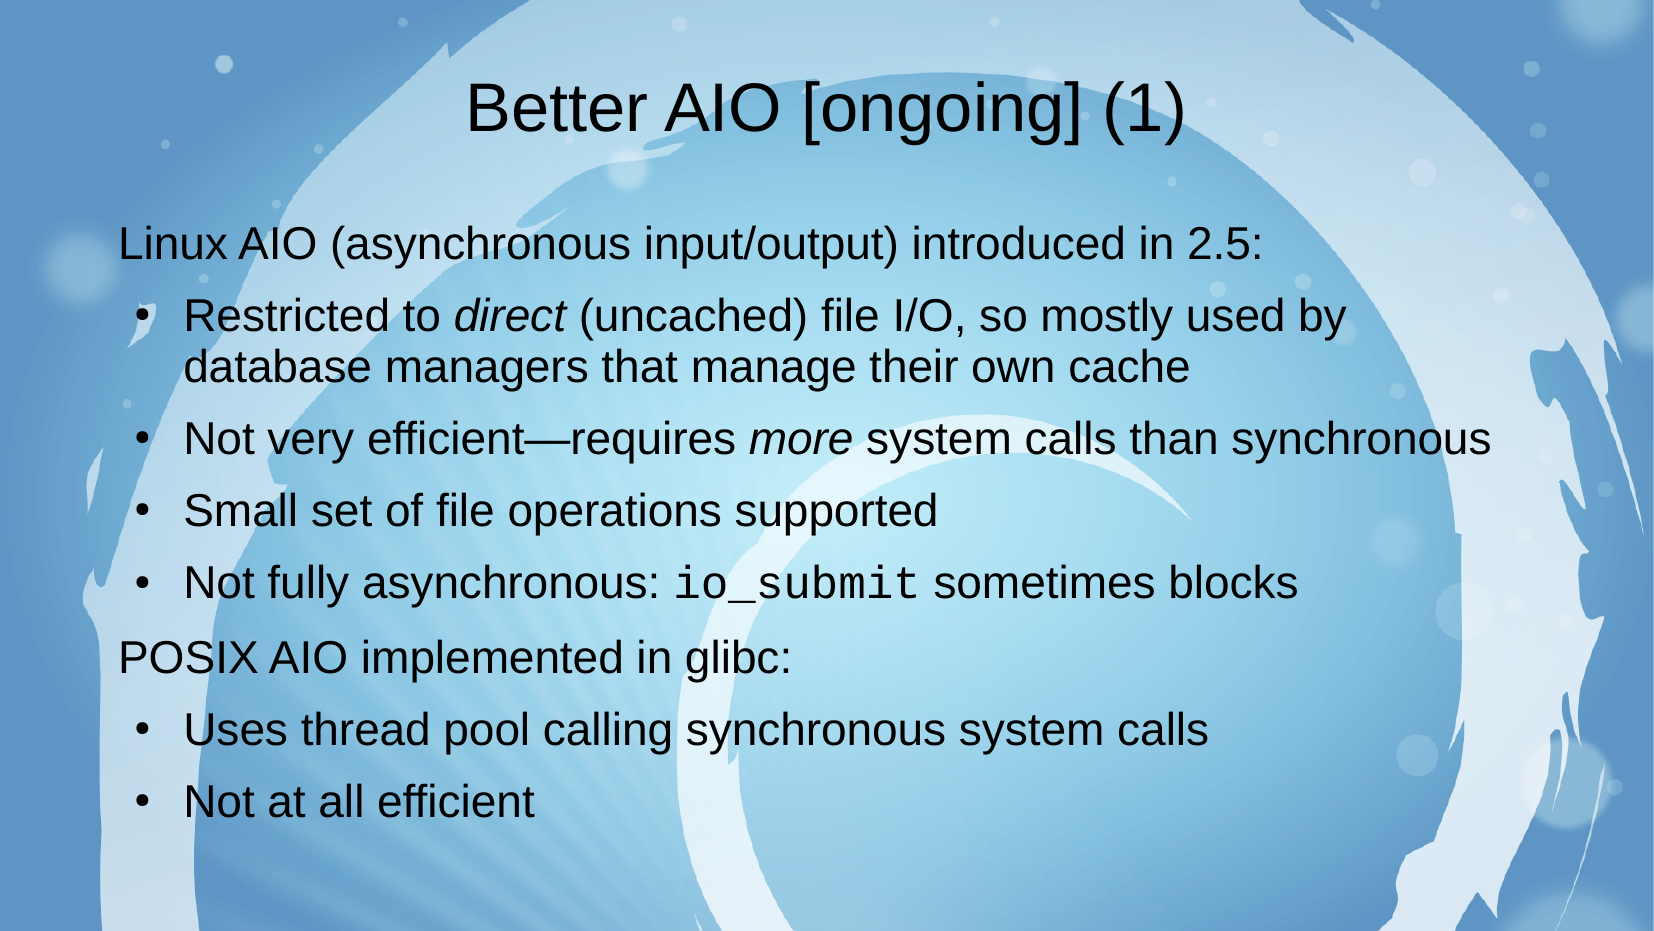

# Better AIO [ongoing] (1)
Linux AIO (asynchronous input/output) introduced in 2.5:
Restricted to direct (uncached) file I/O, so mostly used by database managers that manage their own cache
Not very efficient—requires more system calls than synchronous
Small set of file operations supported
Not fully asynchronous: io_submit sometimes blocks
POSIX AIO implemented in glibc:
Uses thread pool calling synchronous system calls
Not at all efficient